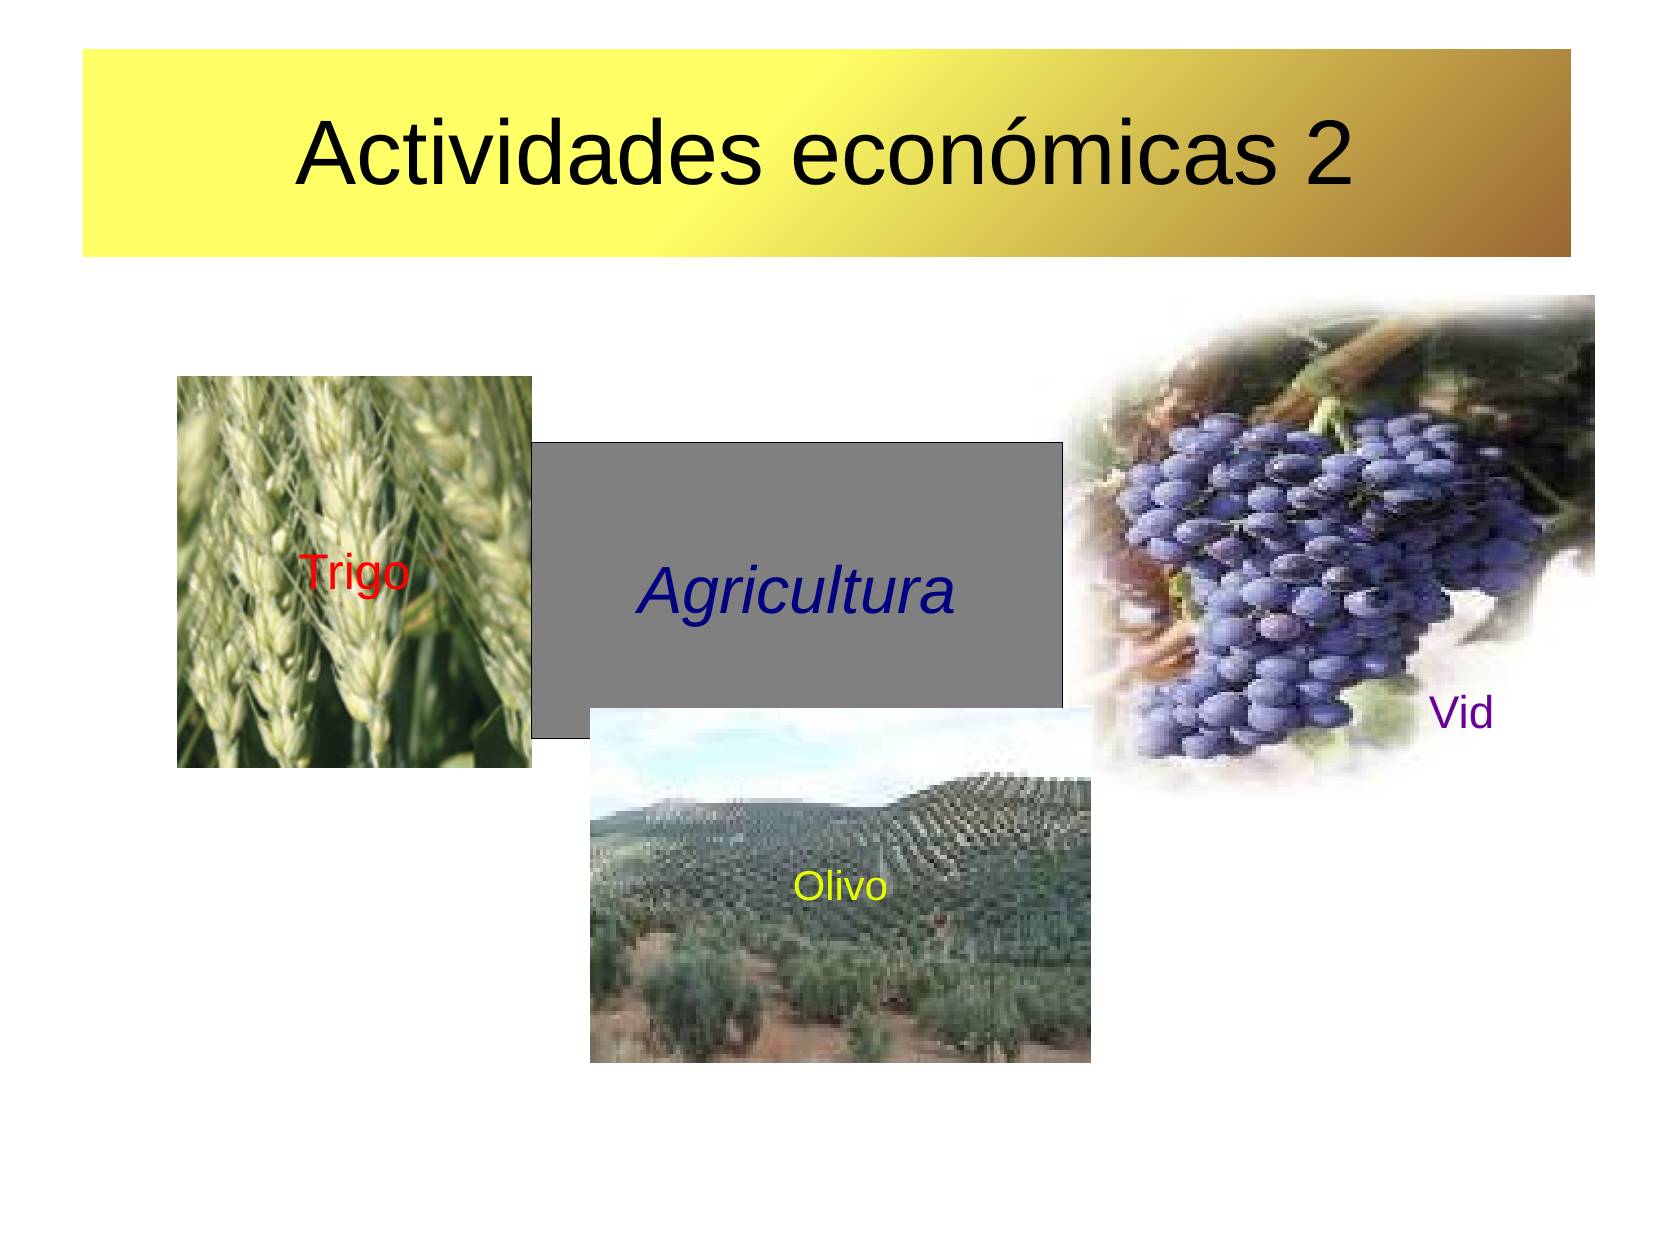

Actividades económicas 2
#
Trigo
Agricultura
Vid
Olivo